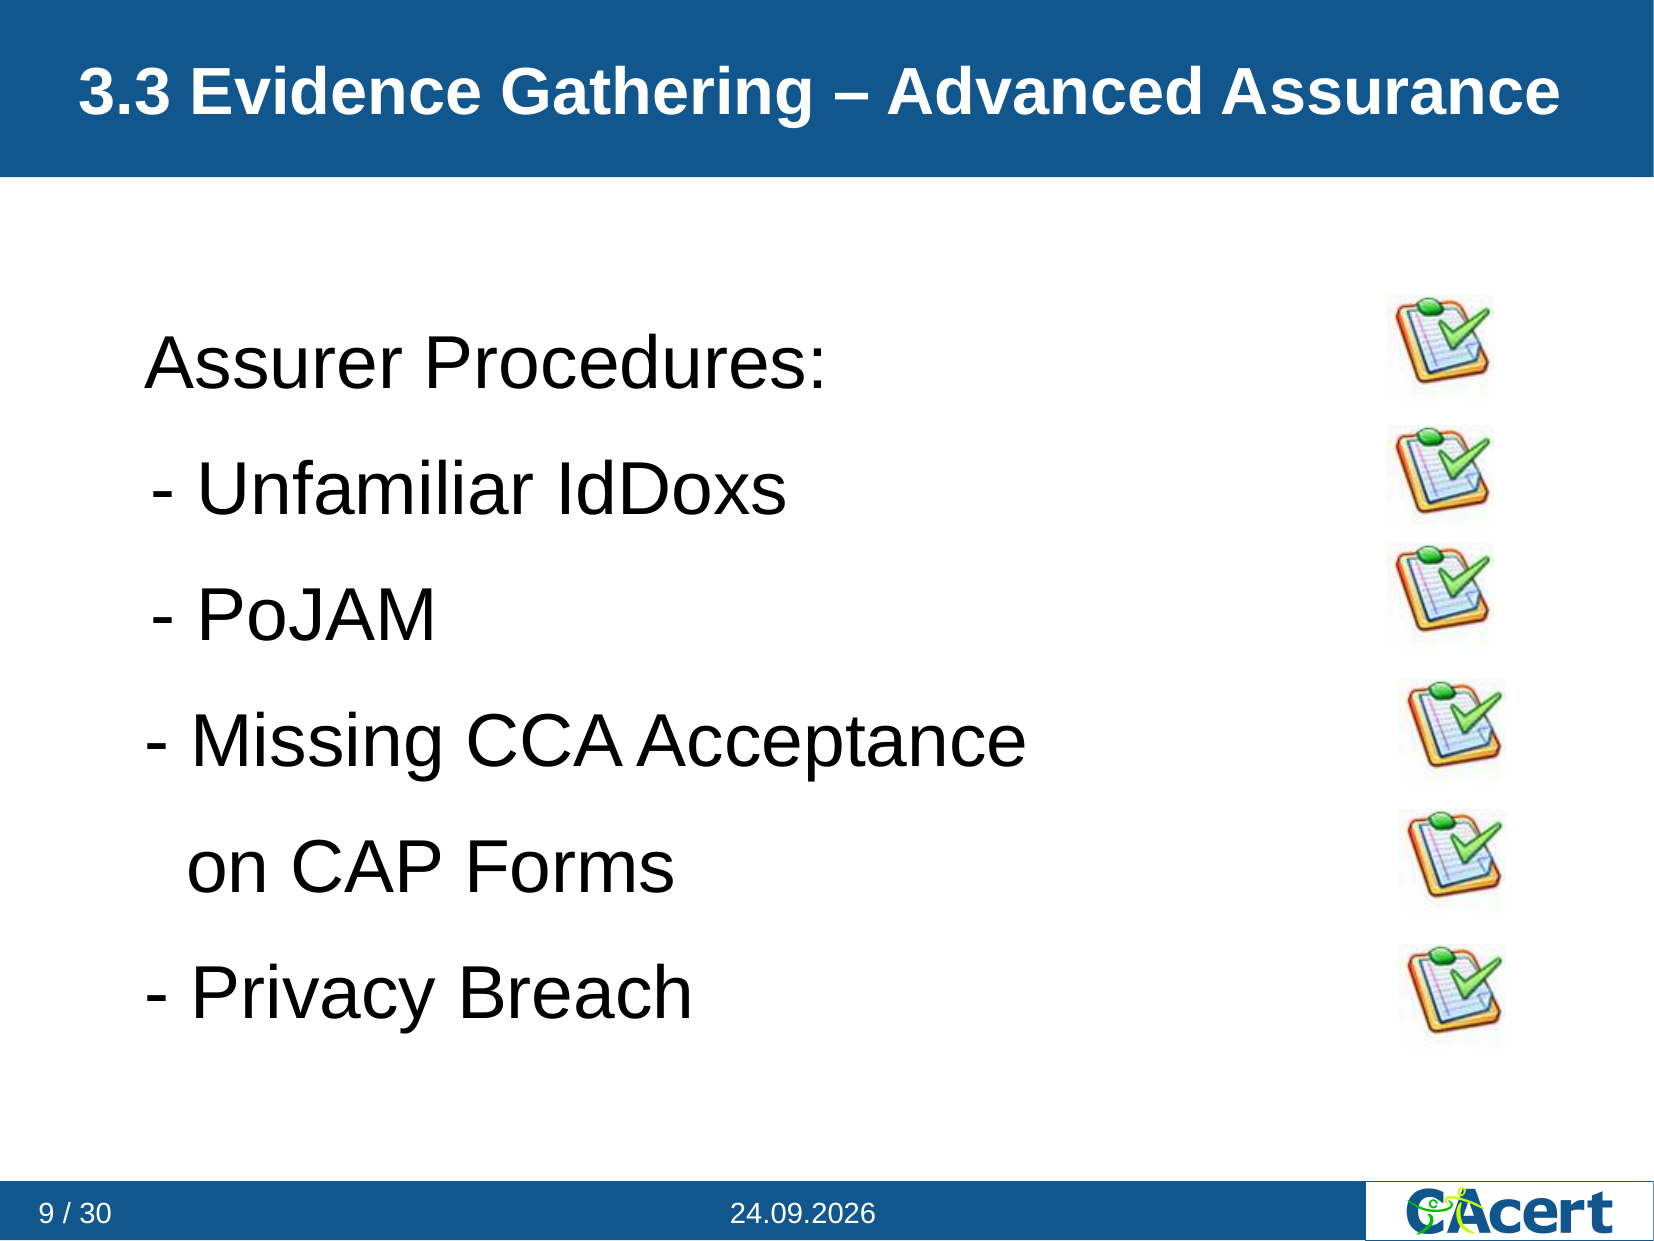

# 3.3 Evidence Gathering – Advanced Assurance
 Assurer Procedures:
 - Unfamiliar IdDoxs
 - PoJAM
 - Missing CCA Acceptance
 on CAP Forms
 - Privacy Breach